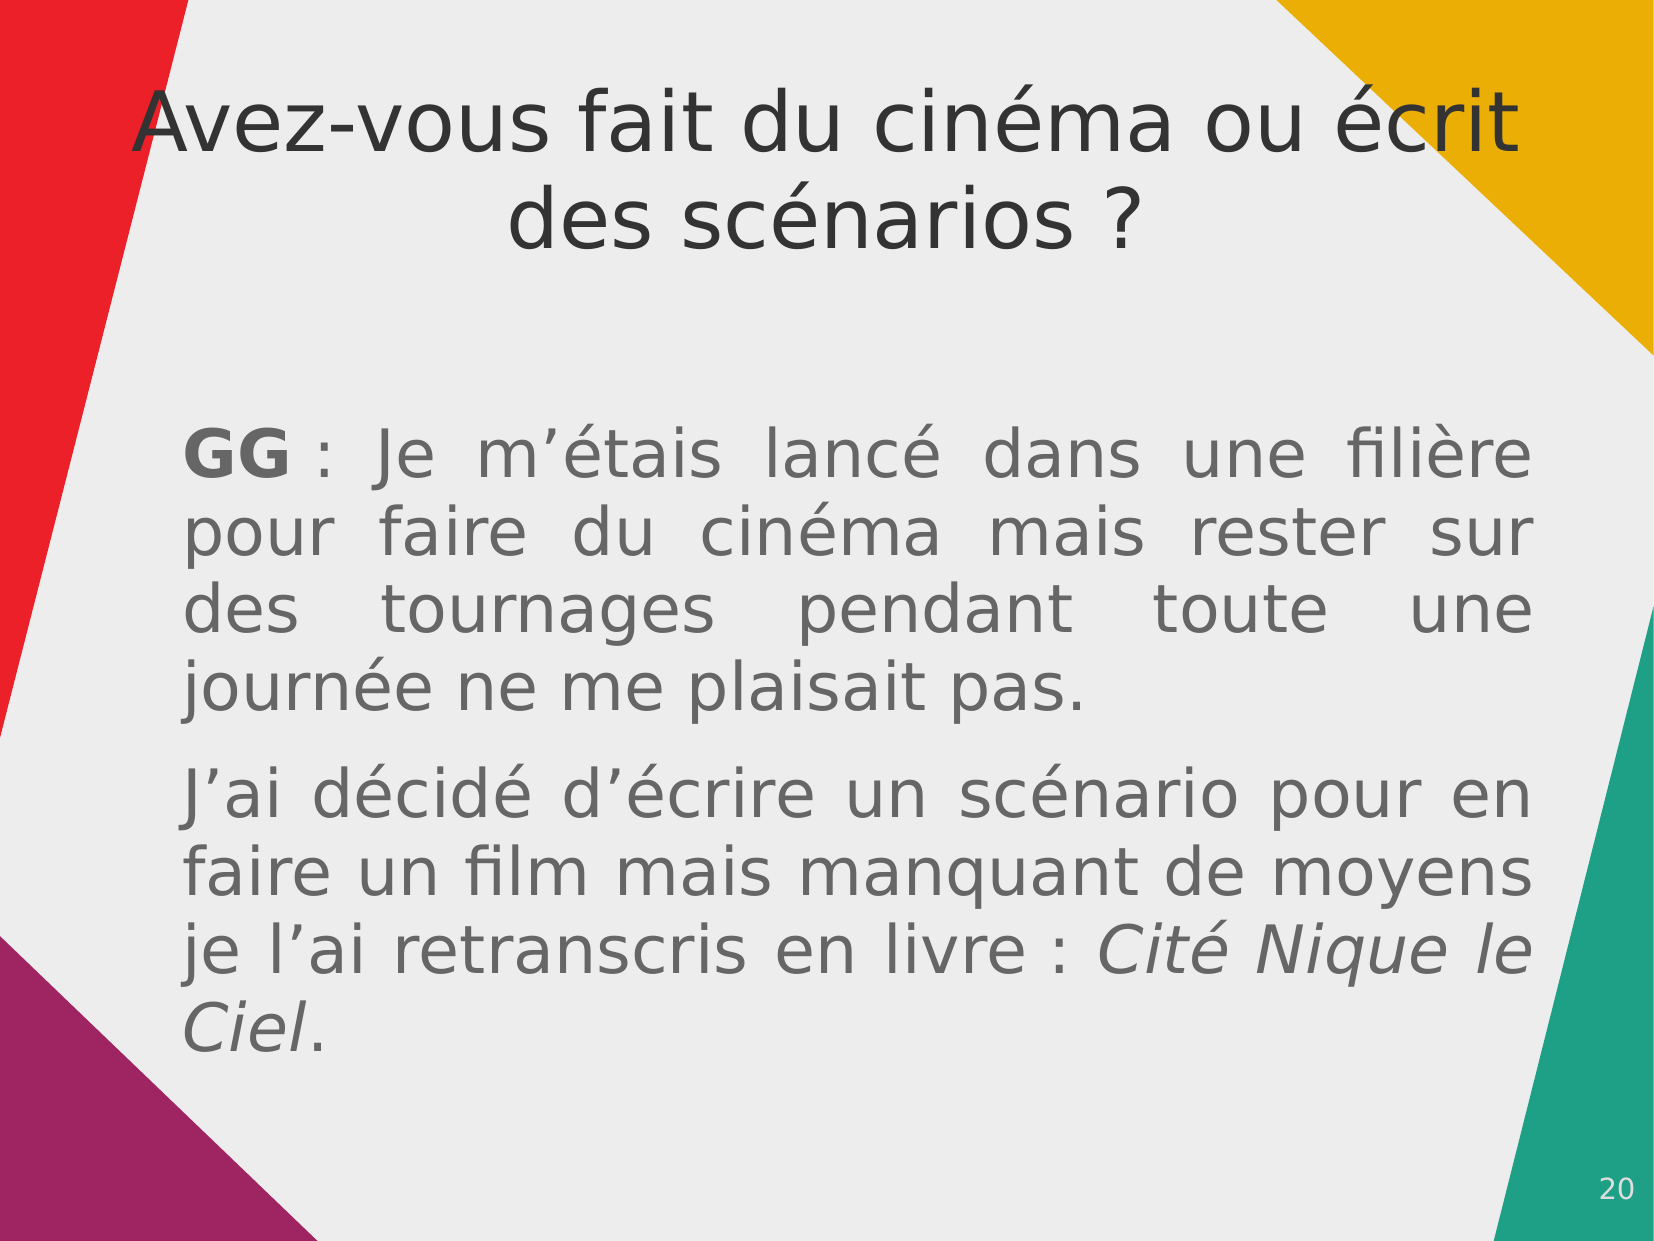

# Avez-vous fait du cinéma ou écrit des scénarios ?
GG : Je m’étais lancé dans une filière pour faire du cinéma mais rester sur des tournages pendant toute une journée ne me plaisait pas.
J’ai décidé d’écrire un scénario pour en faire un film mais manquant de moyens je l’ai retranscris en livre : Cité Nique le Ciel.
20